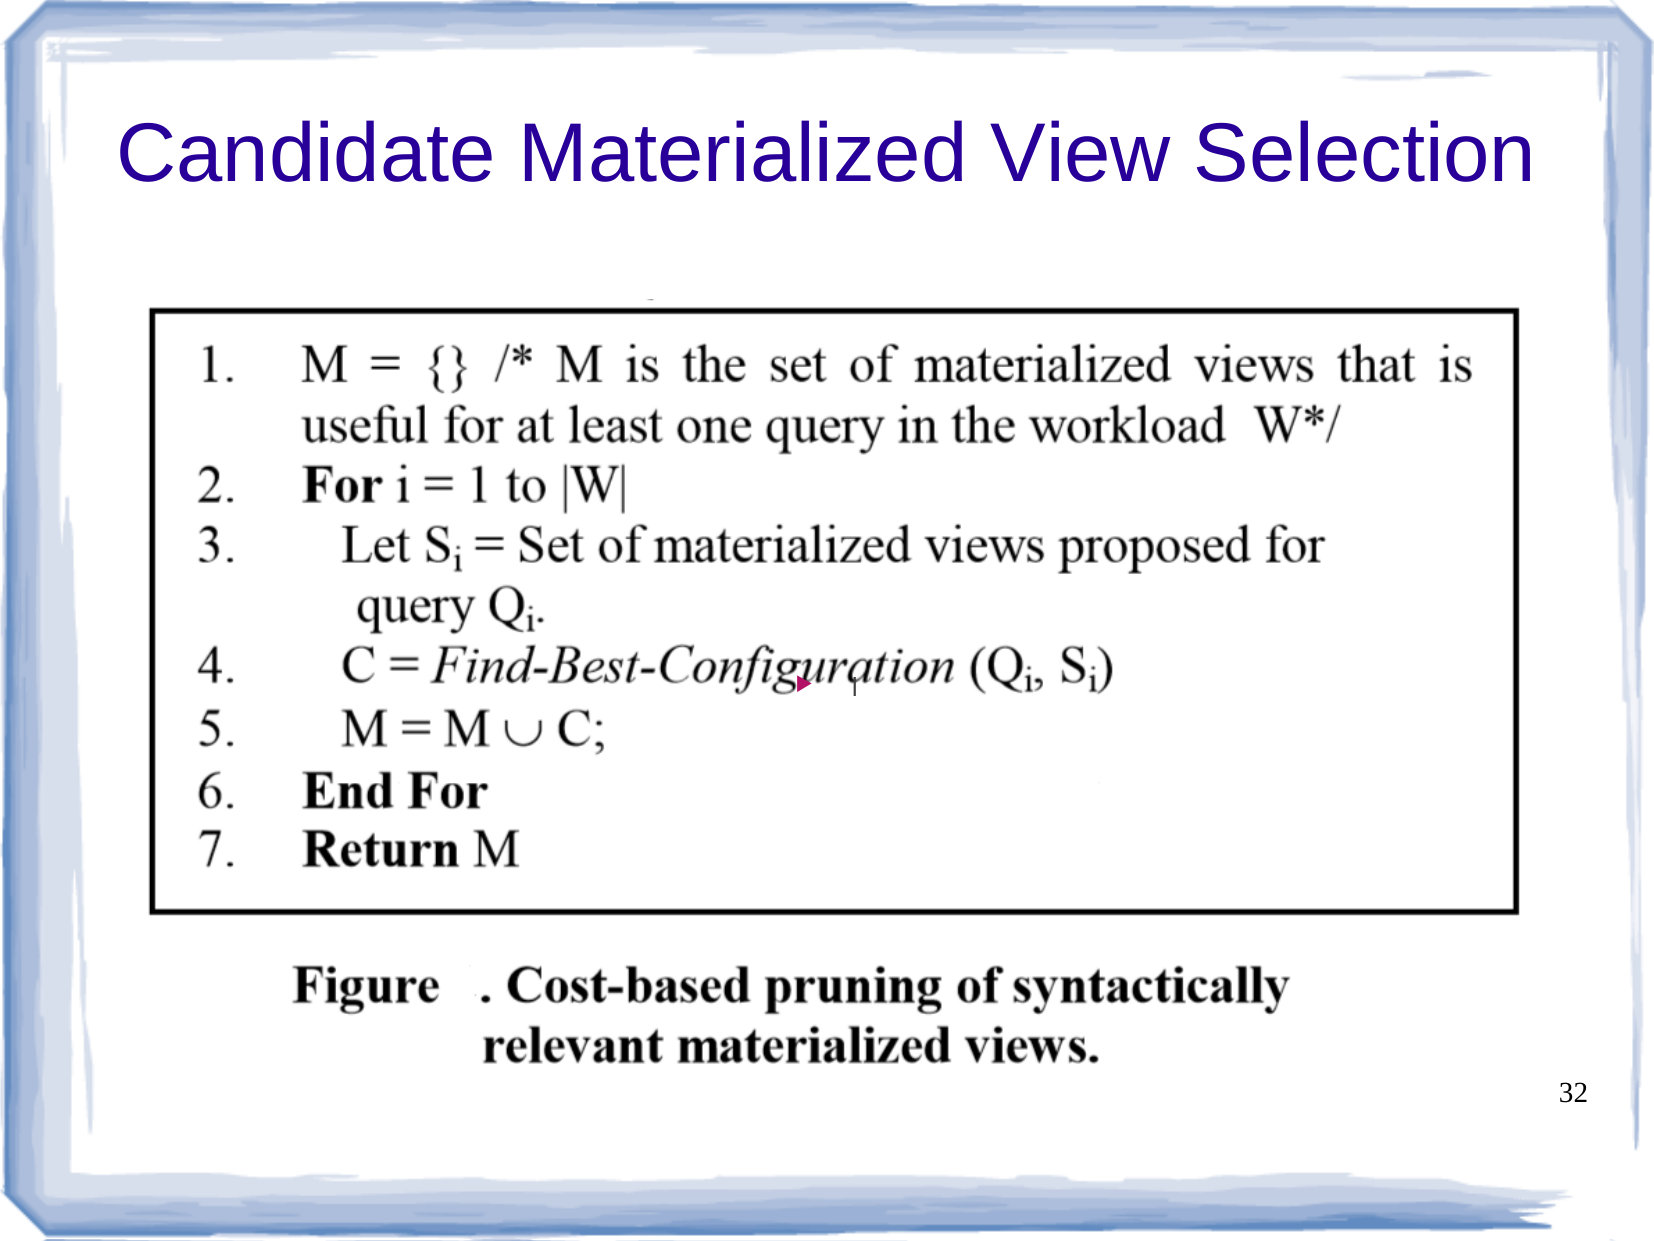

# Candidate Materialized View Selection
l
32